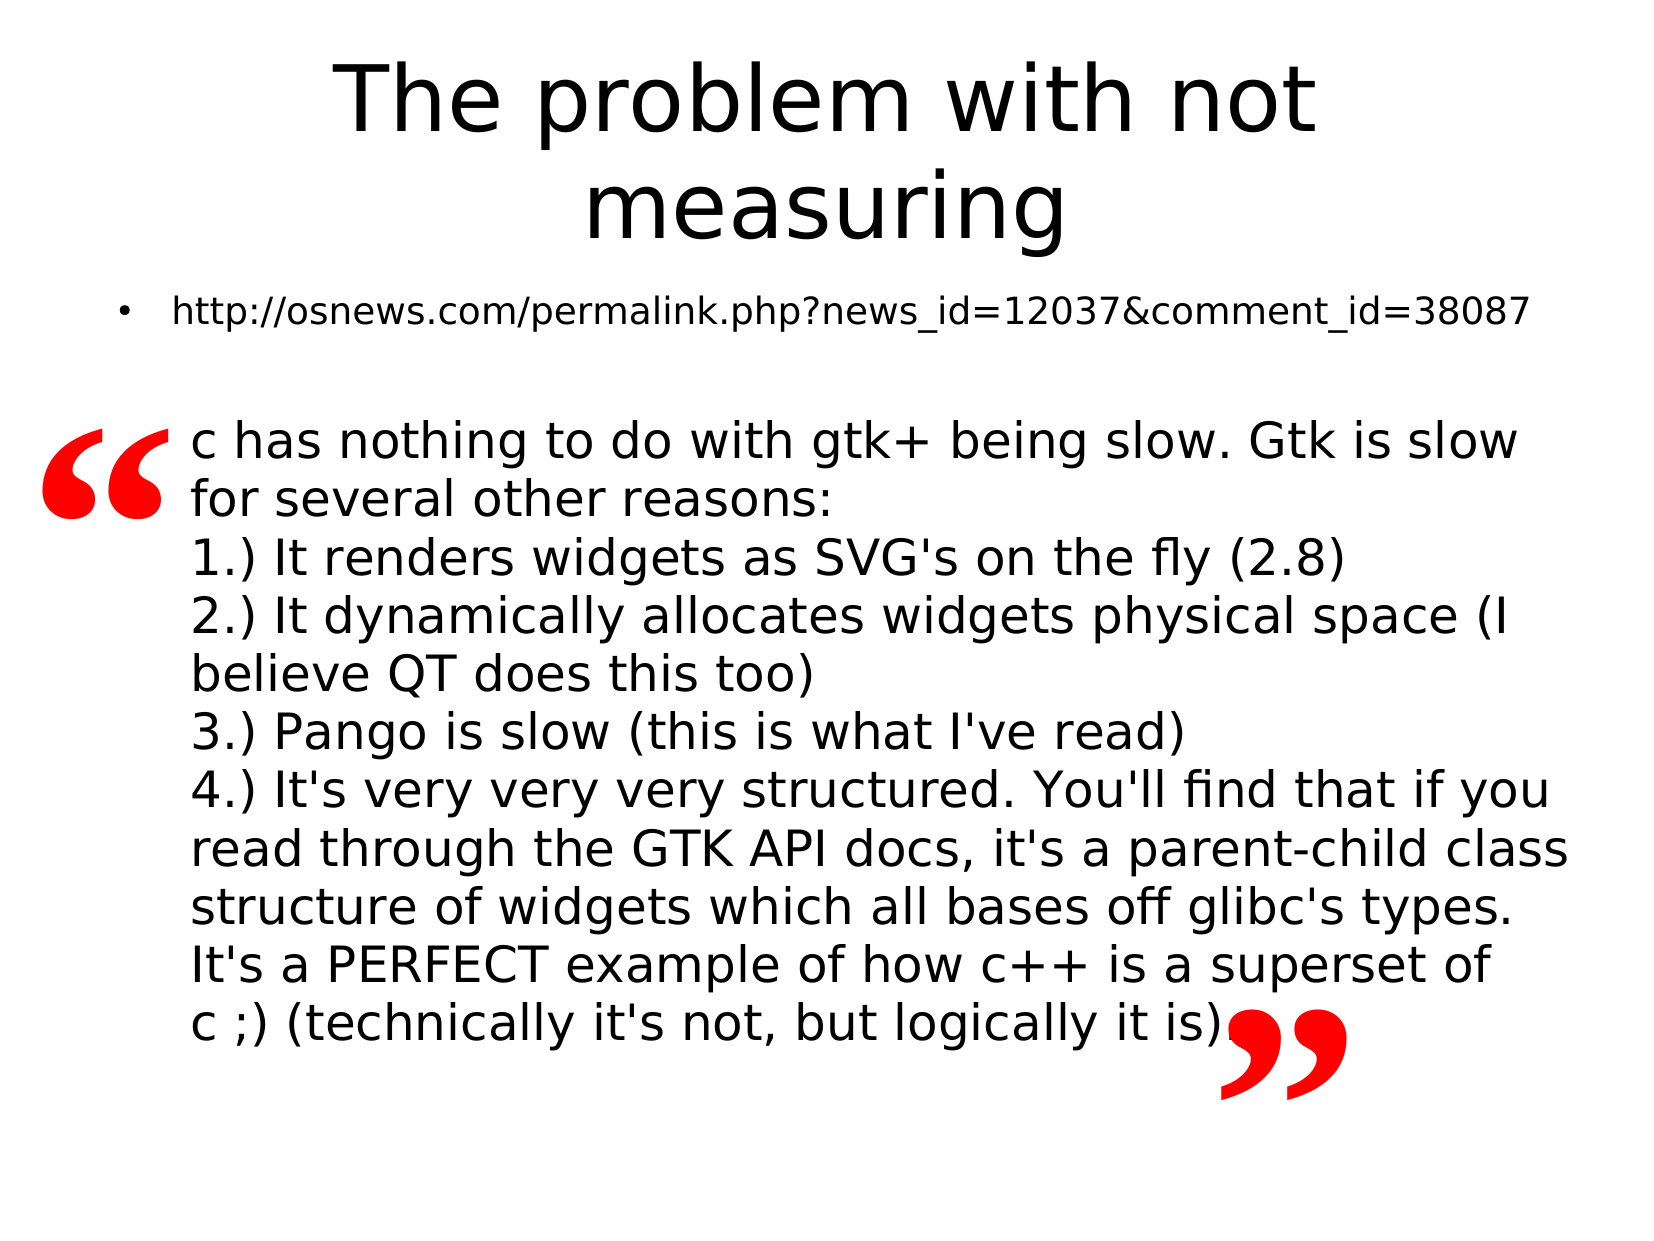

# The problem with not measuring
http://osnews.com/permalink.php?news_id=12037&comment_id=38087
“
c has nothing to do with gtk+ being slow. Gtk is slow for several other reasons:
1.) It renders widgets as SVG's on the fly (2.8)
2.) It dynamically allocates widgets physical space (I believe QT does this too)
3.) Pango is slow (this is what I've read)
4.) It's very very very structured. You'll find that if you read through the GTK API docs, it's a parent-child class structure of widgets which all bases off glibc's types. It's a PERFECT example of how c++ is a superset of c ;) (technically it's not, but logically it is).
”